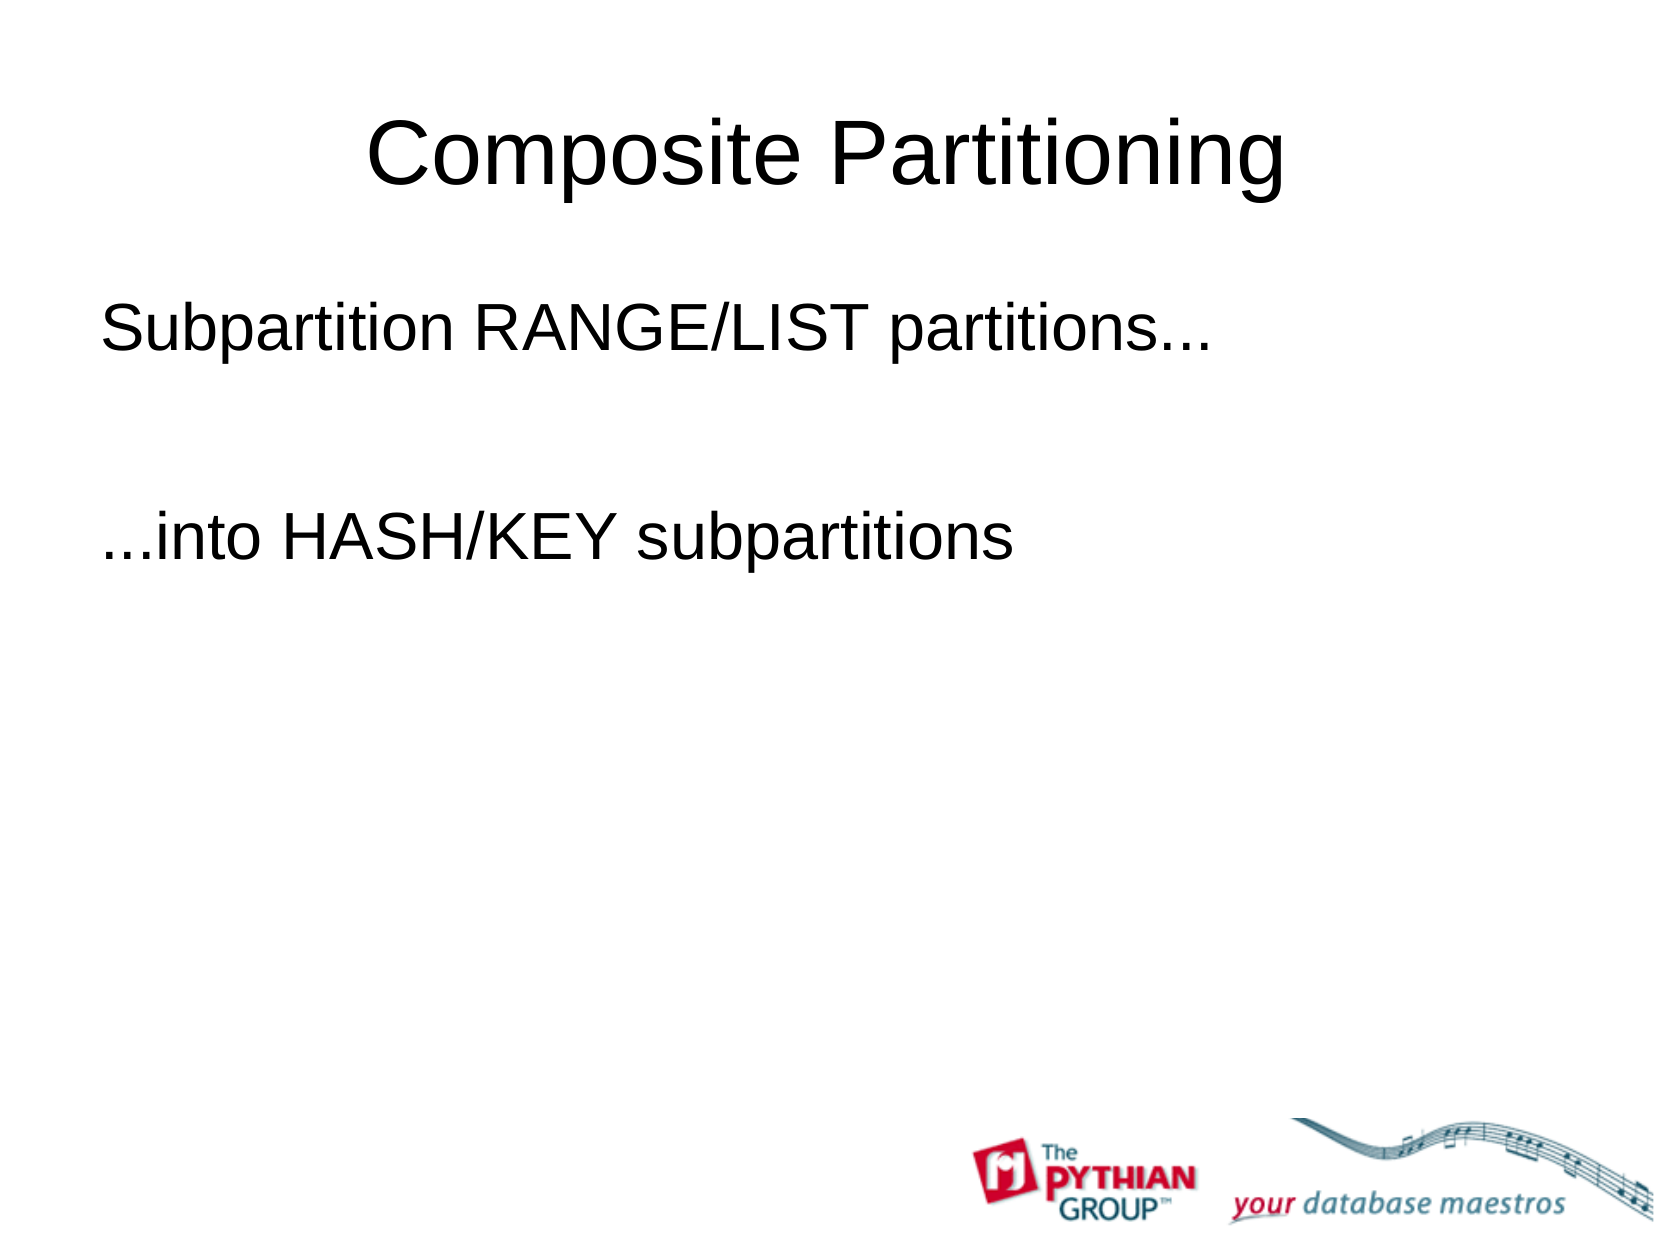

# Composite Partitioning
Subpartition RANGE/LIST partitions...
...into HASH/KEY subpartitions